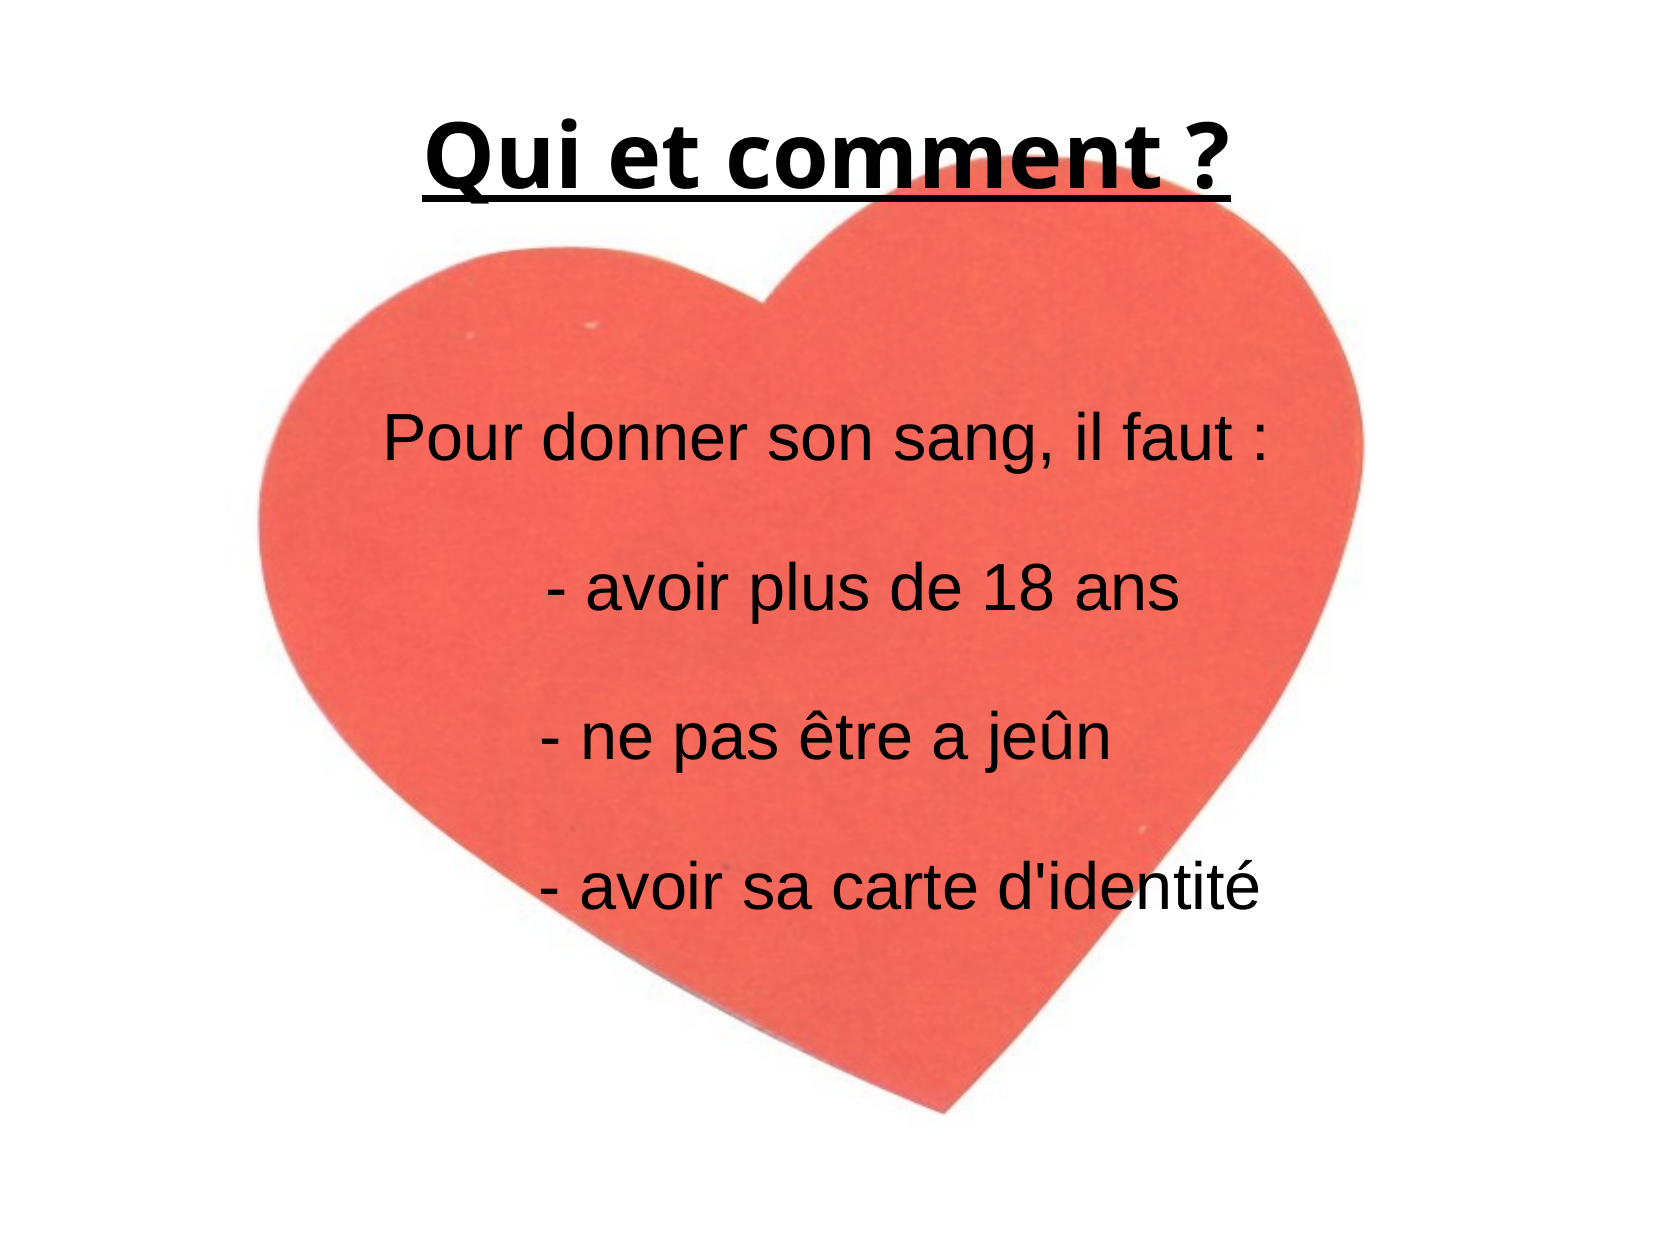

Qui et comment ?
# Pour donner son sang, il faut :
 - avoir plus de 18 ans
- ne pas être a jeûn
 - avoir sa carte d'identité